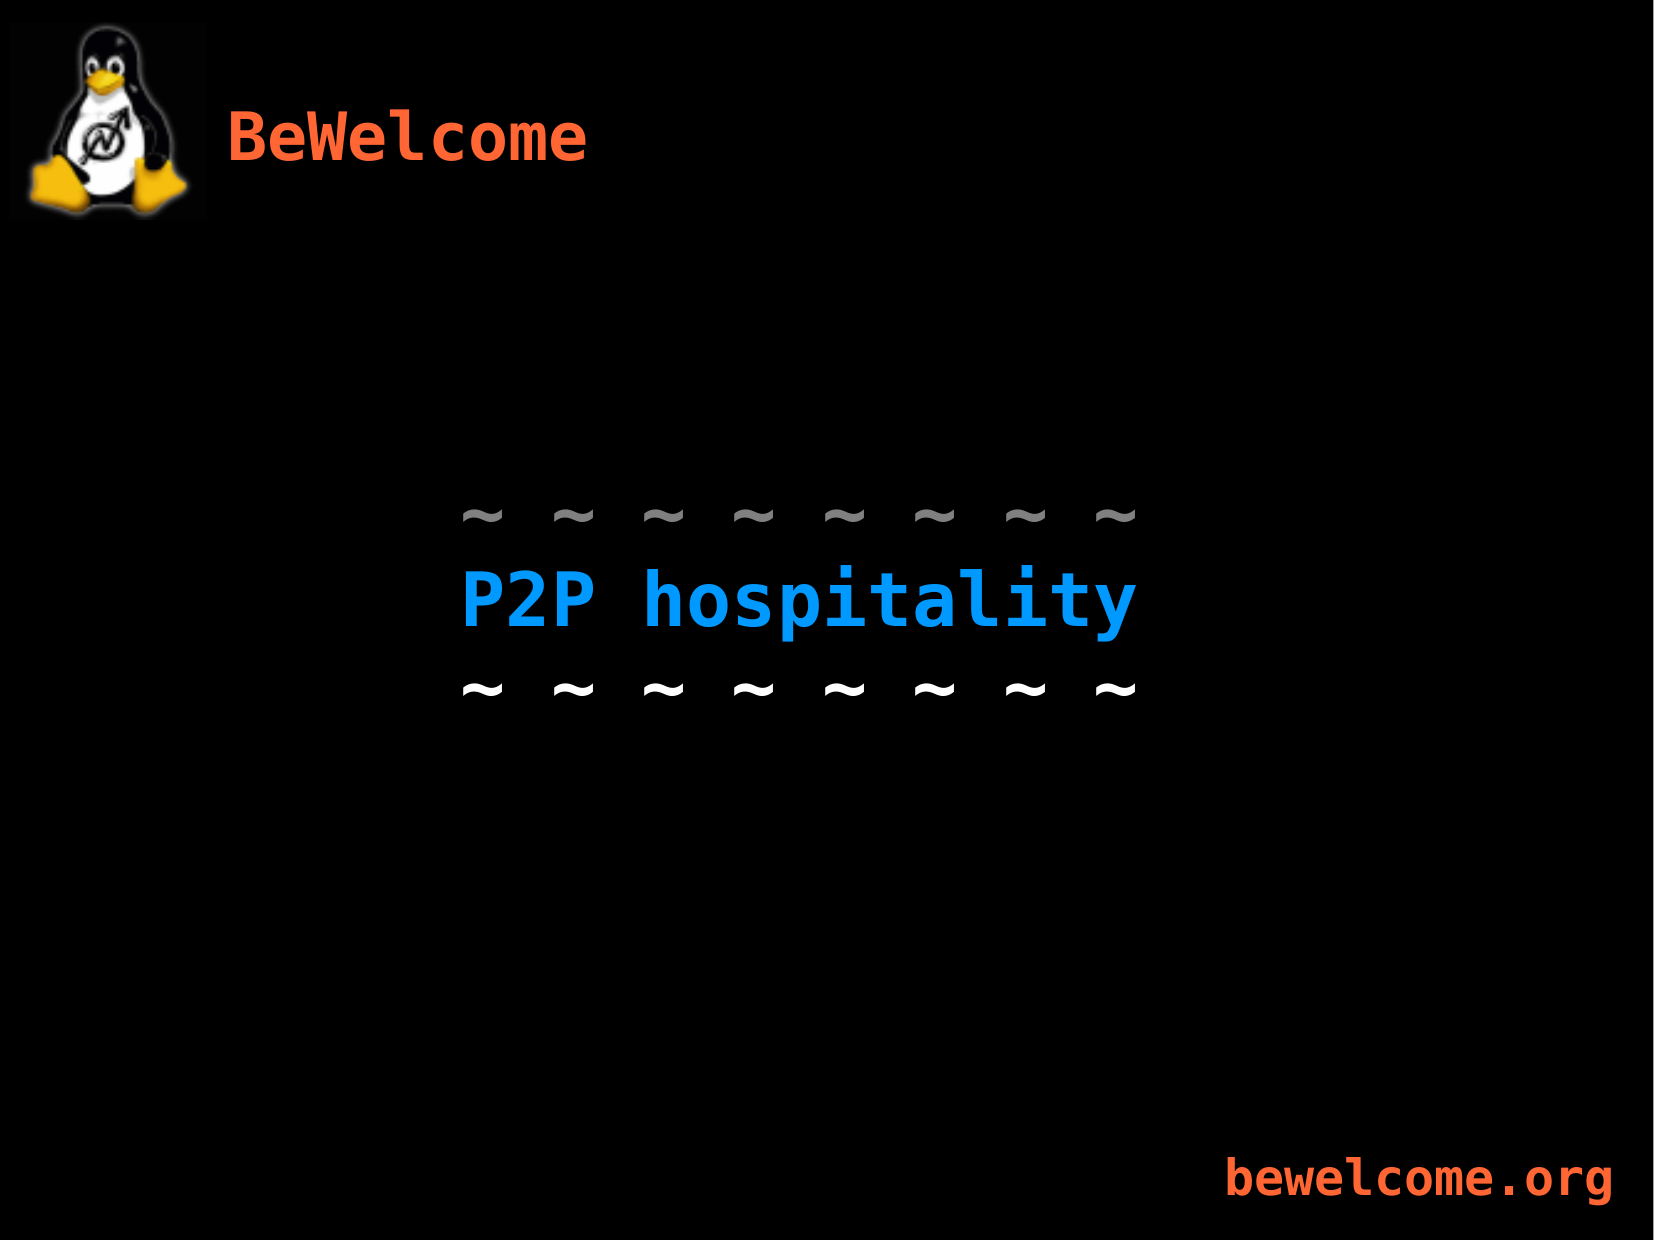

#
~ ~ ~ ~ ~ ~ ~ ~
P2P hospitality
~ ~ ~ ~ ~ ~ ~ ~